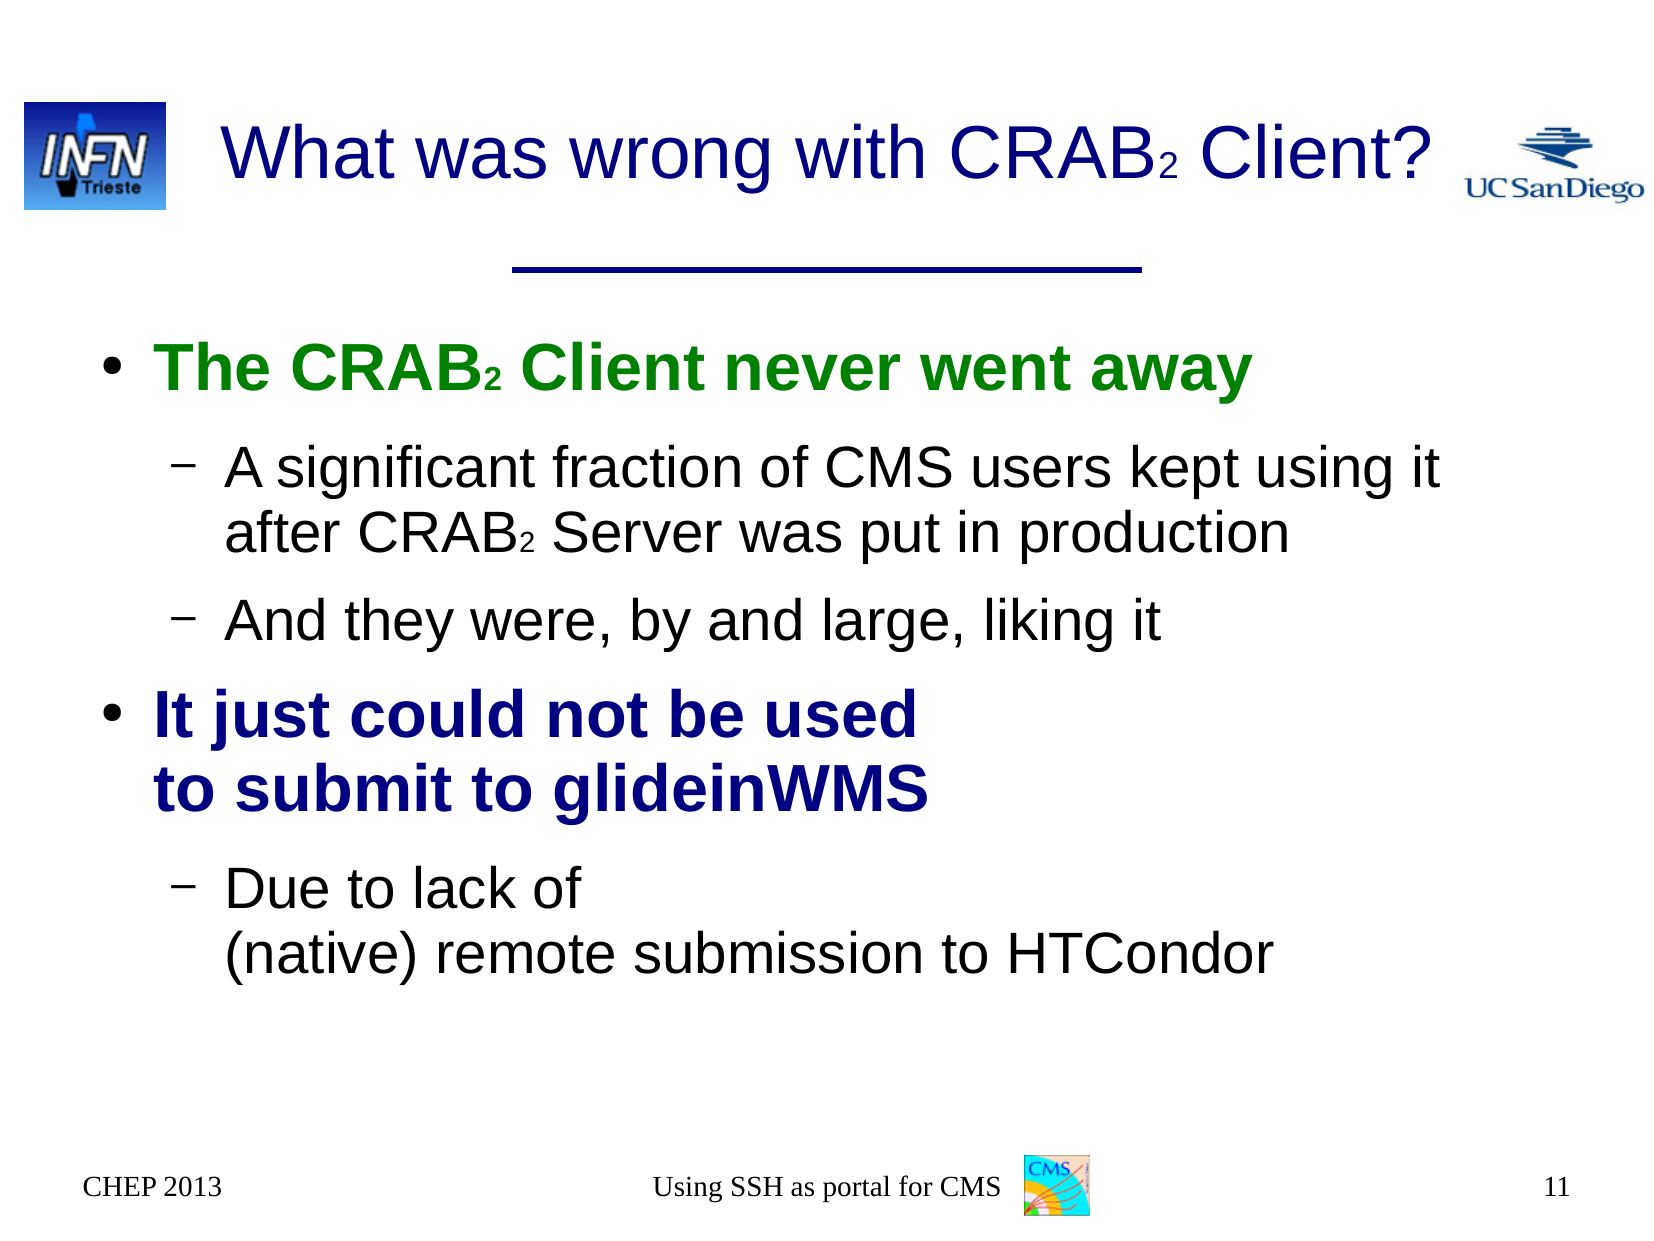

# What was wrong with CRAB2 Client?
The CRAB2 Client never went away
A significant fraction of CMS users kept using it after CRAB2 Server was put in production
And they were, by and large, liking it
It just could not be used
to submit to glideinWMS
Due to lack of
(native) remote submission to HTCondor
CHEP 2013
Using SSH as portal for CMS
11